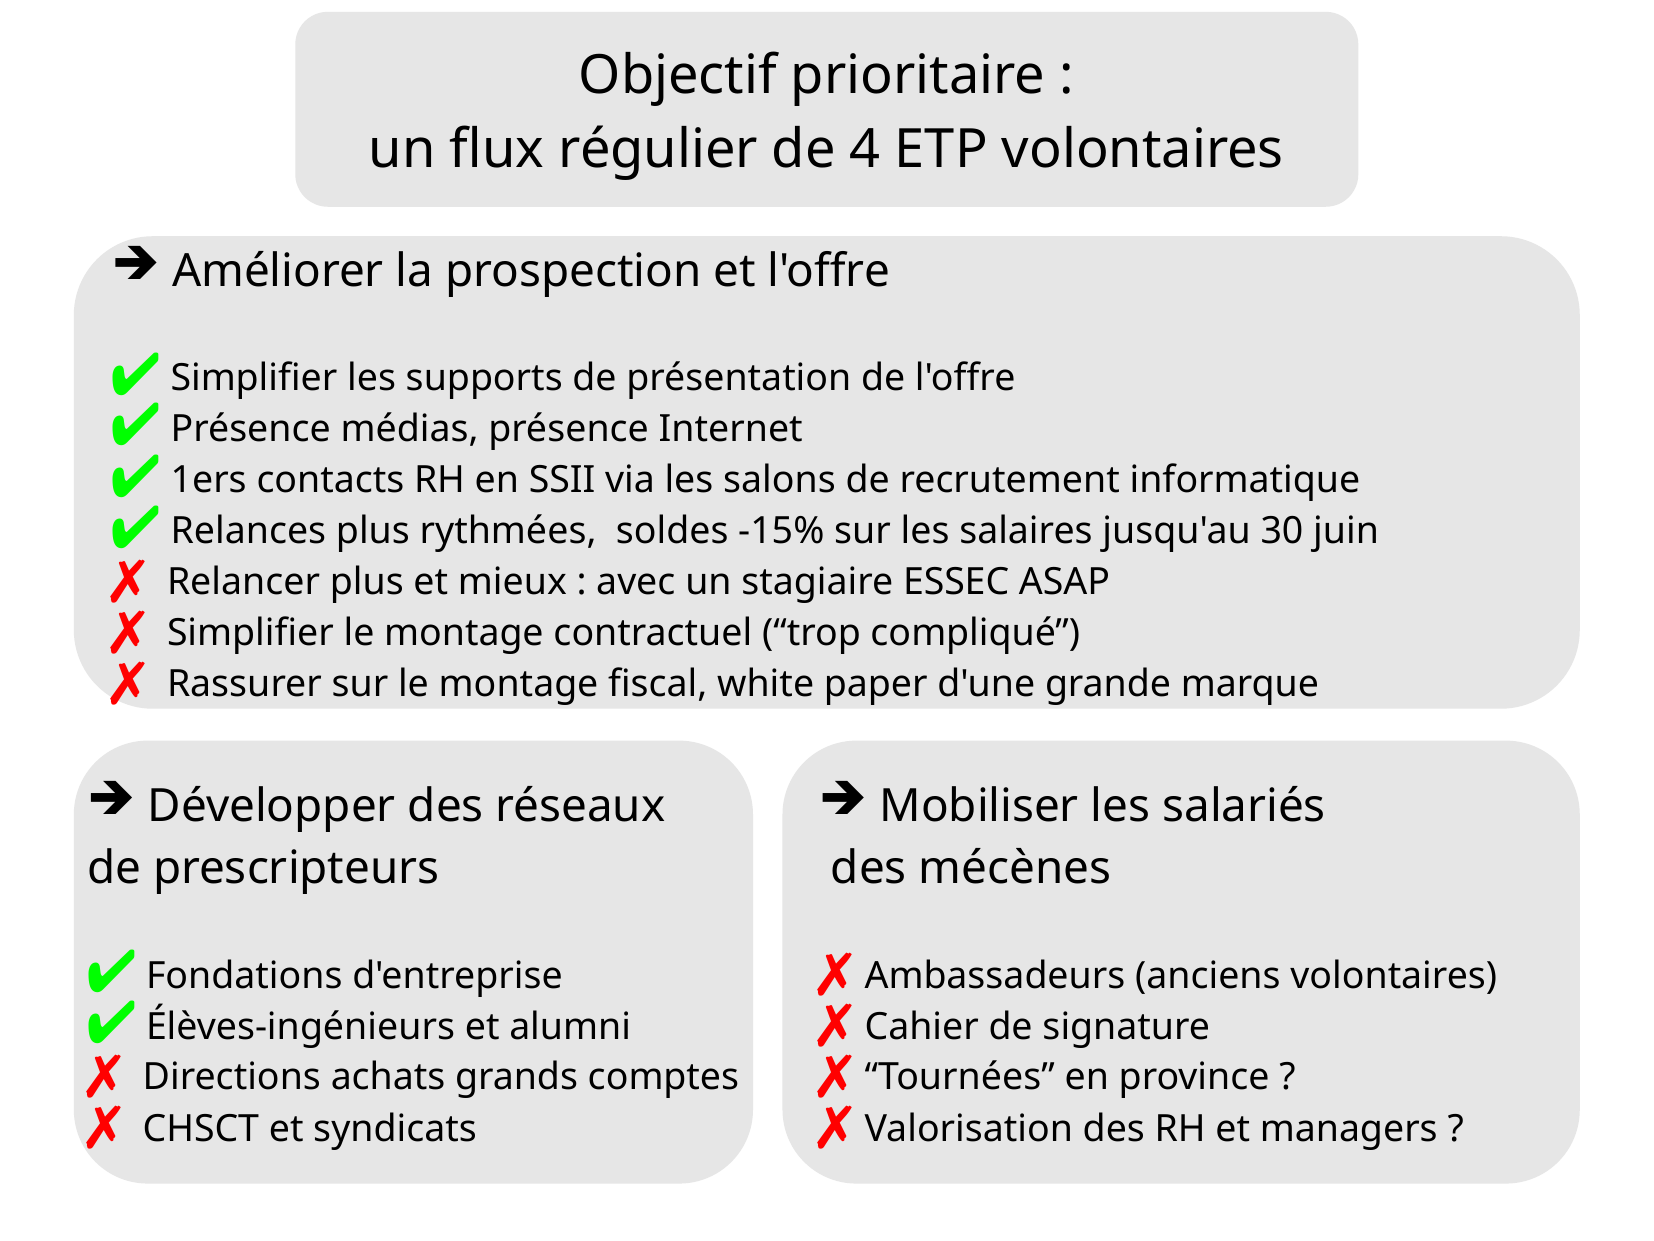

Objectif prioritaire :
un flux régulier de 4 ETP volontaires
 Améliorer la prospection et l'offre
 Simplifier les supports de présentation de l'offre
 Présence médias, présence Internet
 1ers contacts RH en SSII via les salons de recrutement informatique
 Relances plus rythmées, soldes -15% sur les salaires jusqu'au 30 juin
 Relancer plus et mieux : avec un stagiaire ESSEC ASAP
 Simplifier le montage contractuel (“trop compliqué”)
 Rassurer sur le montage fiscal, white paper d'une grande marque
 Développer des réseaux
de prescripteurs
 Fondations d'entreprise
 Élèves-ingénieurs et alumni
 Directions achats grands comptes
 CHSCT et syndicats
 Mobiliser les salariés
 des mécènes
 Ambassadeurs (anciens volontaires)
 Cahier de signature
 “Tournées” en province ?
 Valorisation des RH et managers ?